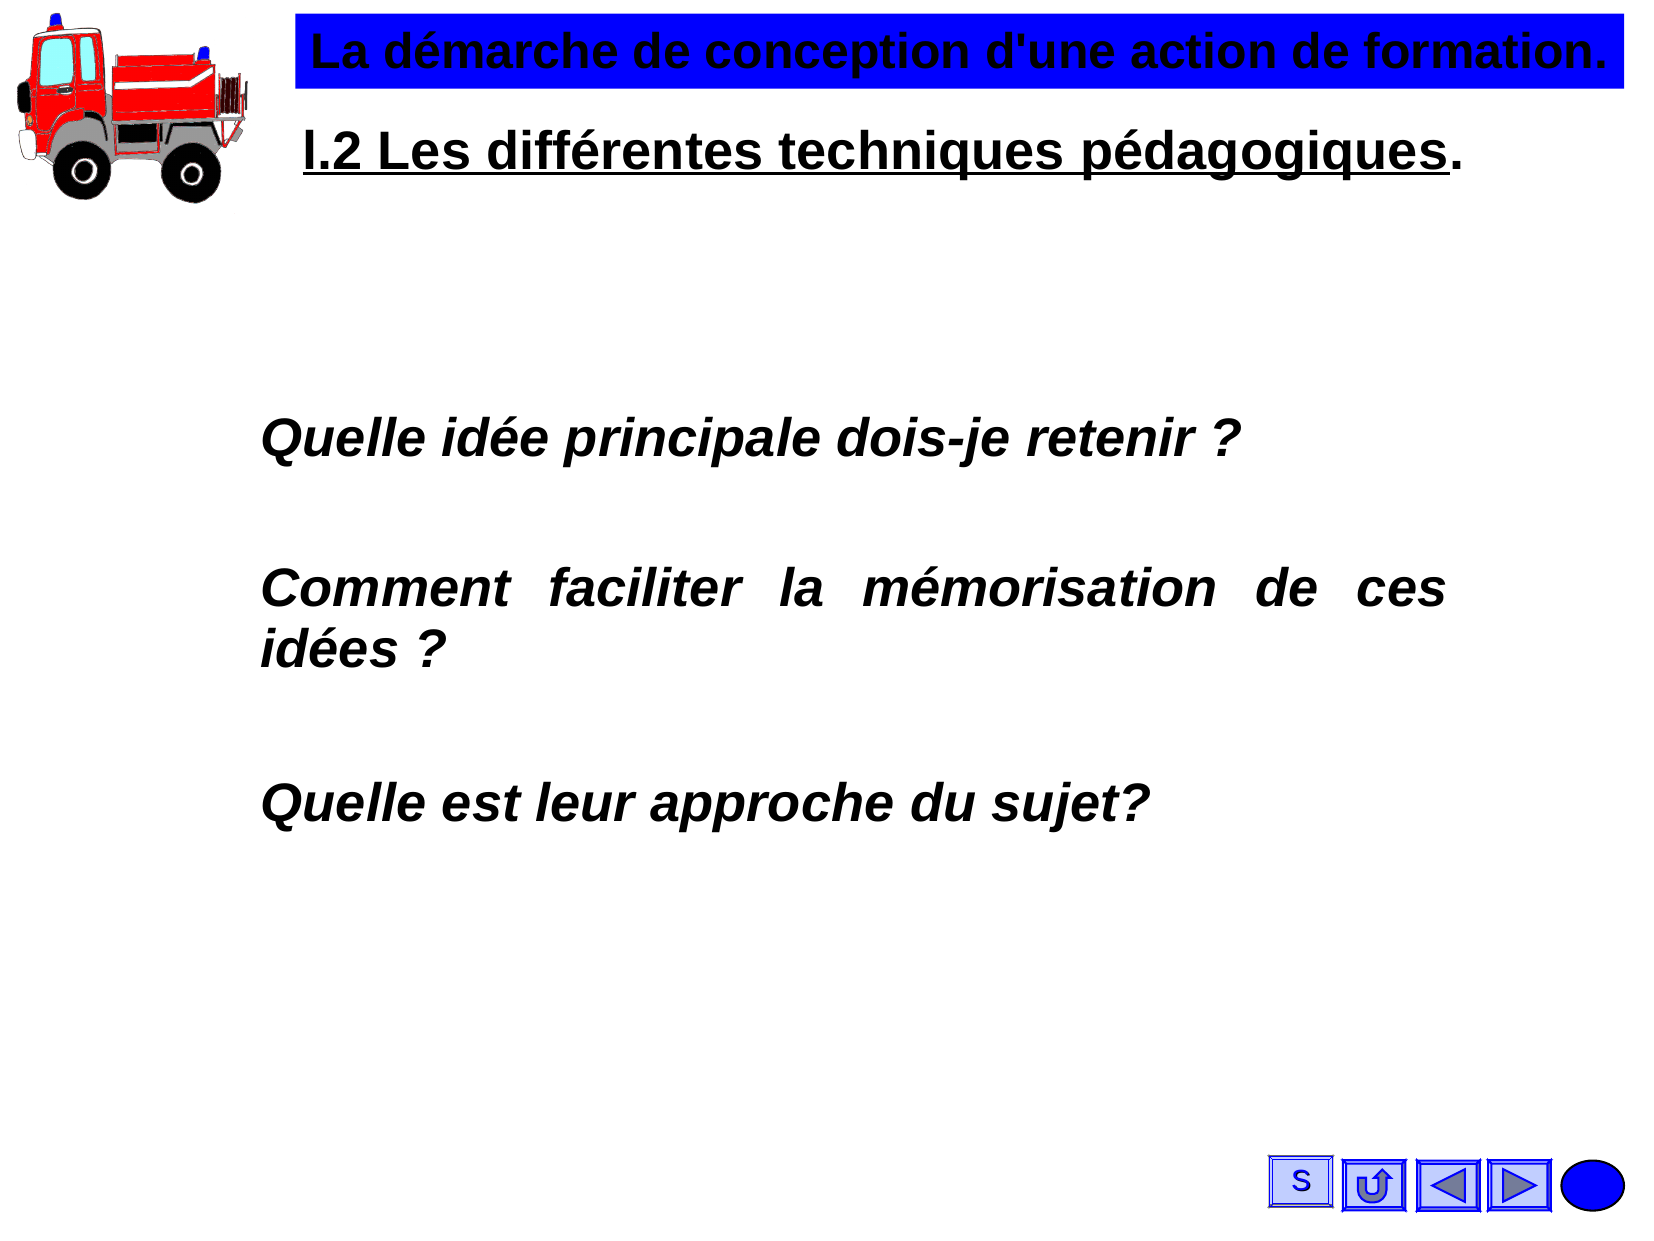

La démarche de conception d'une action de formation.
l.2 Les différentes techniques pédagogiques.
# Quelle idée principale dois-je retenir ?
Comment faciliter la mémorisation de ces idées ?
Quelle est leur approche du sujet?